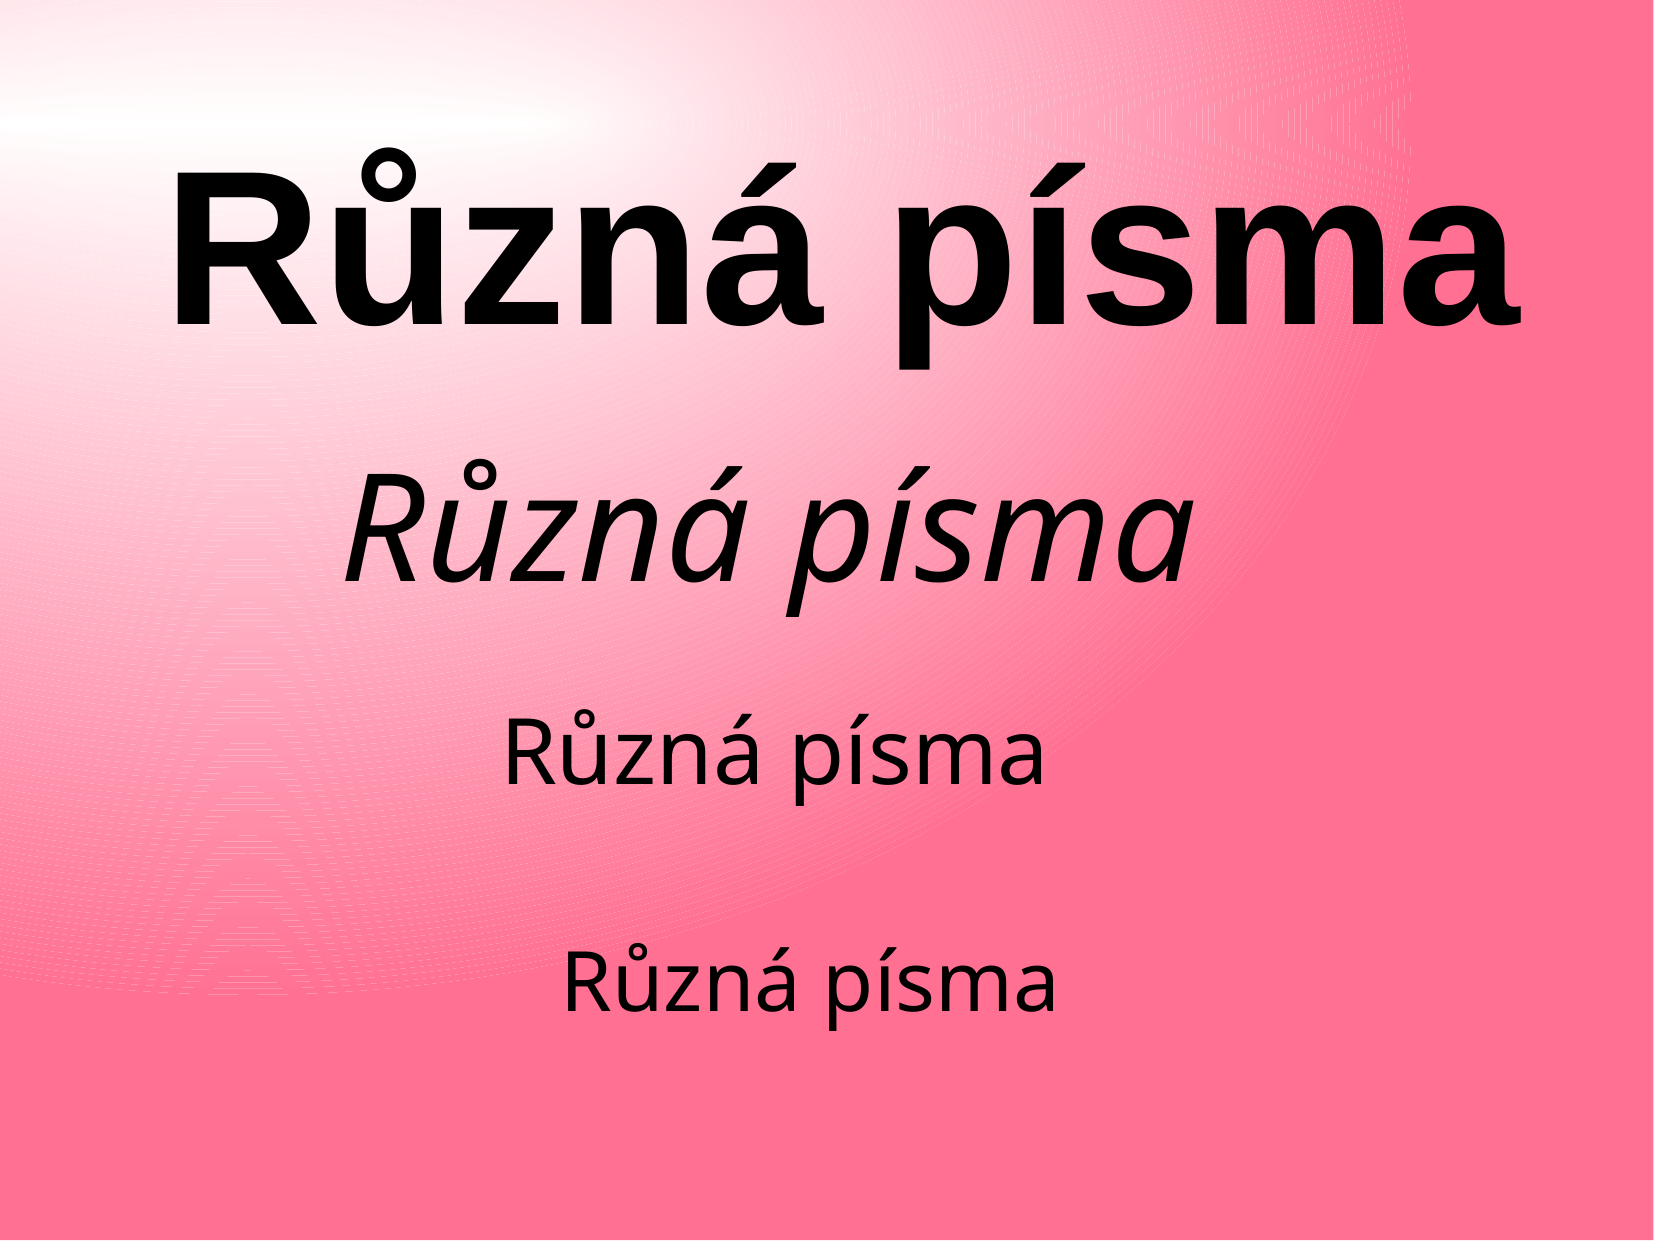

Různá písma
Různá písma
Různá písma
Různá písma